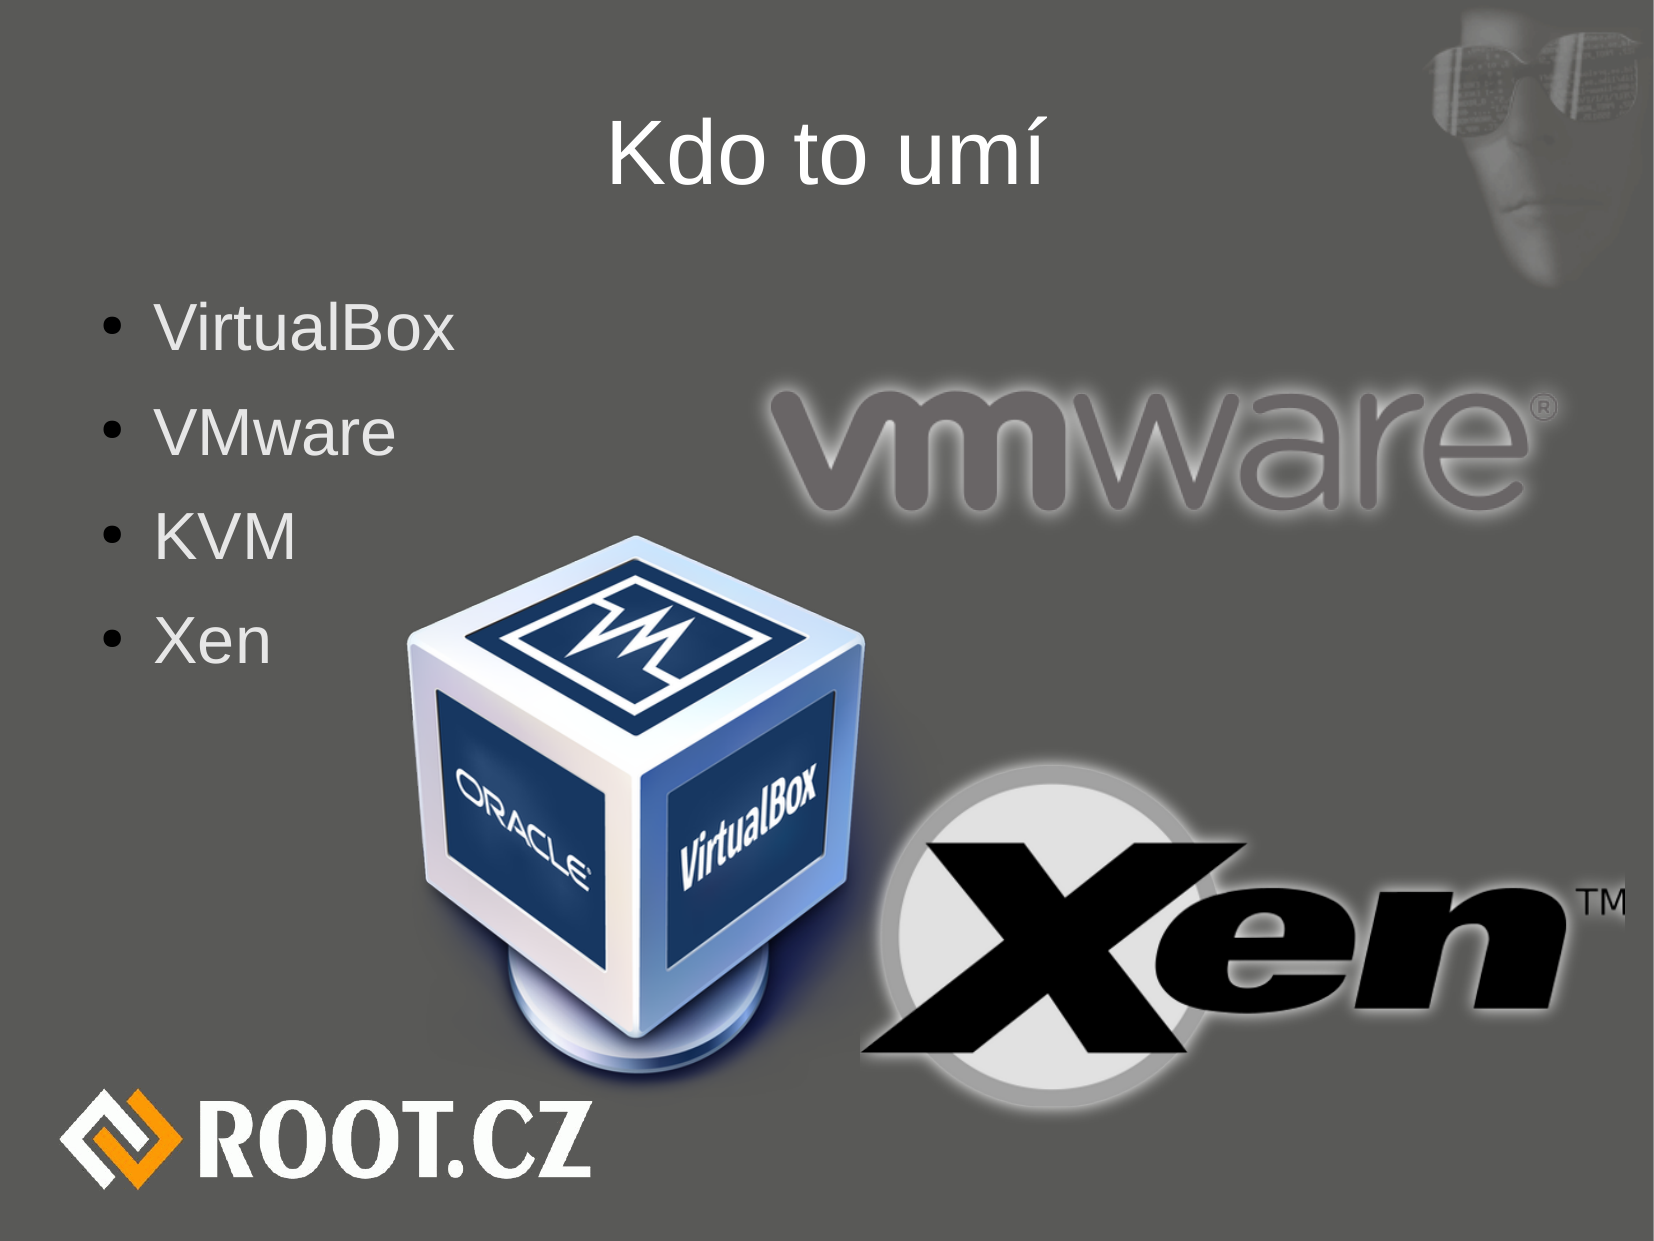

# Kdo to umí
VirtualBox
VMware
KVM
Xen